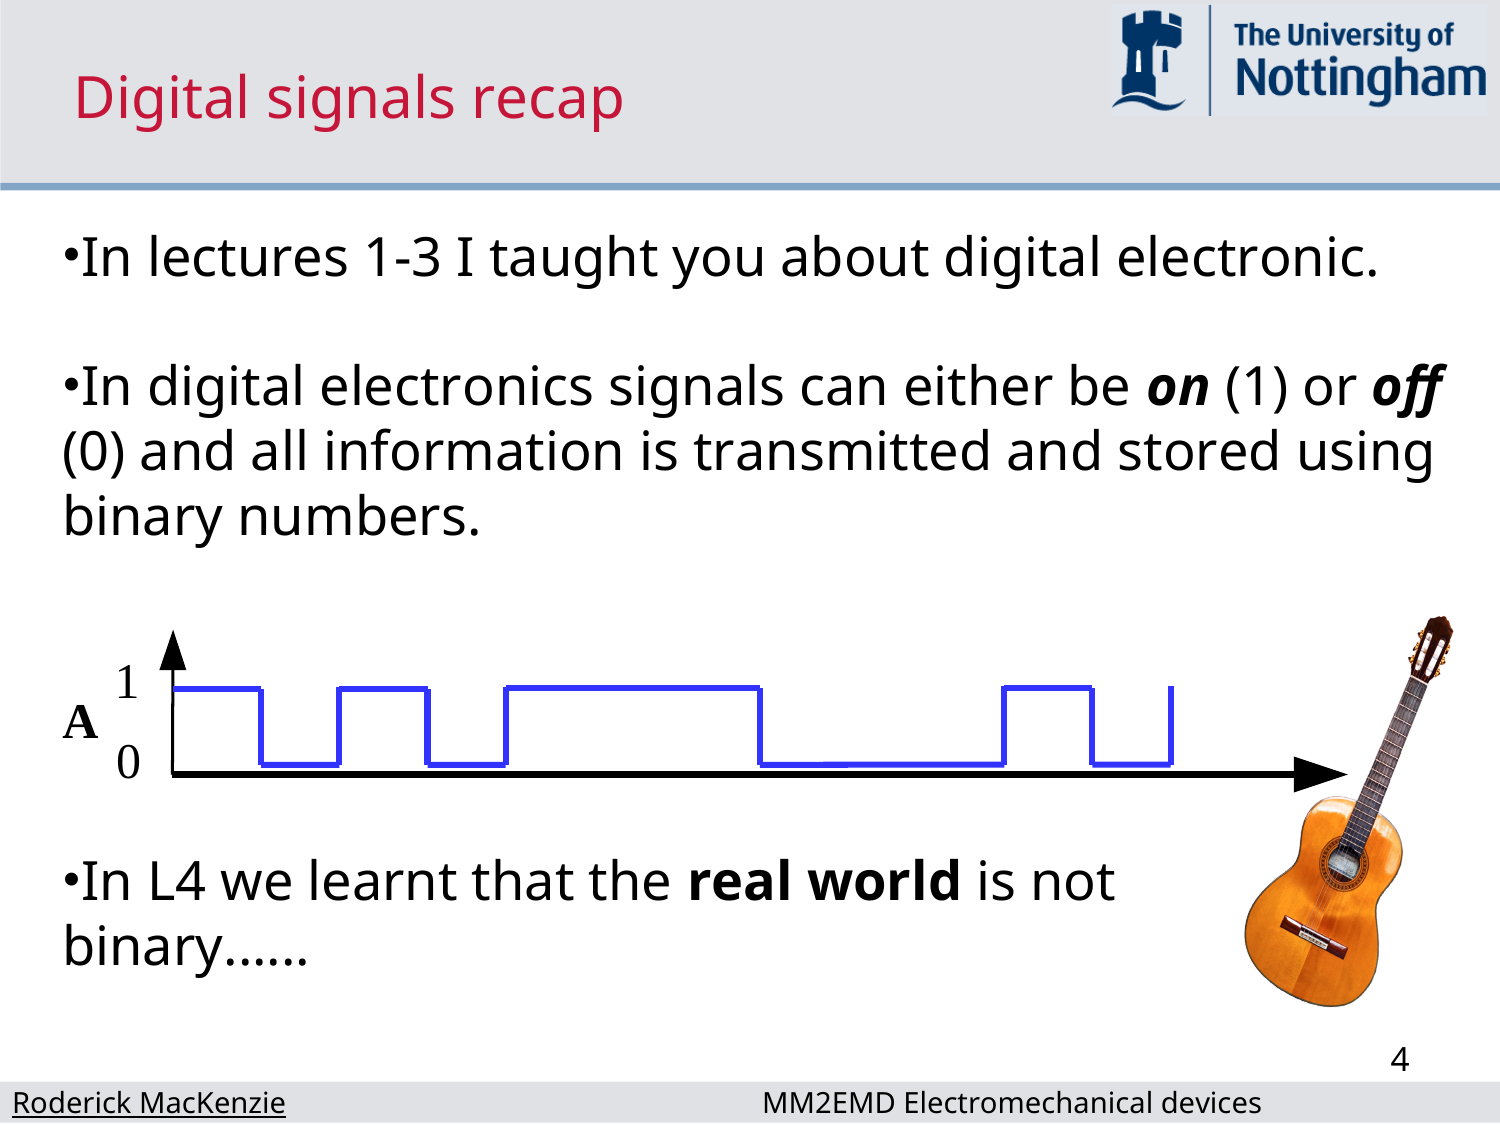

# Digital signals recap
In lectures 1-3 I taught you about digital electronic.
In digital electronics signals can either be on (1) or off (0) and all information is transmitted and stored using binary numbers.
1
A
In L4 we learnt that the real world is not binary......
0